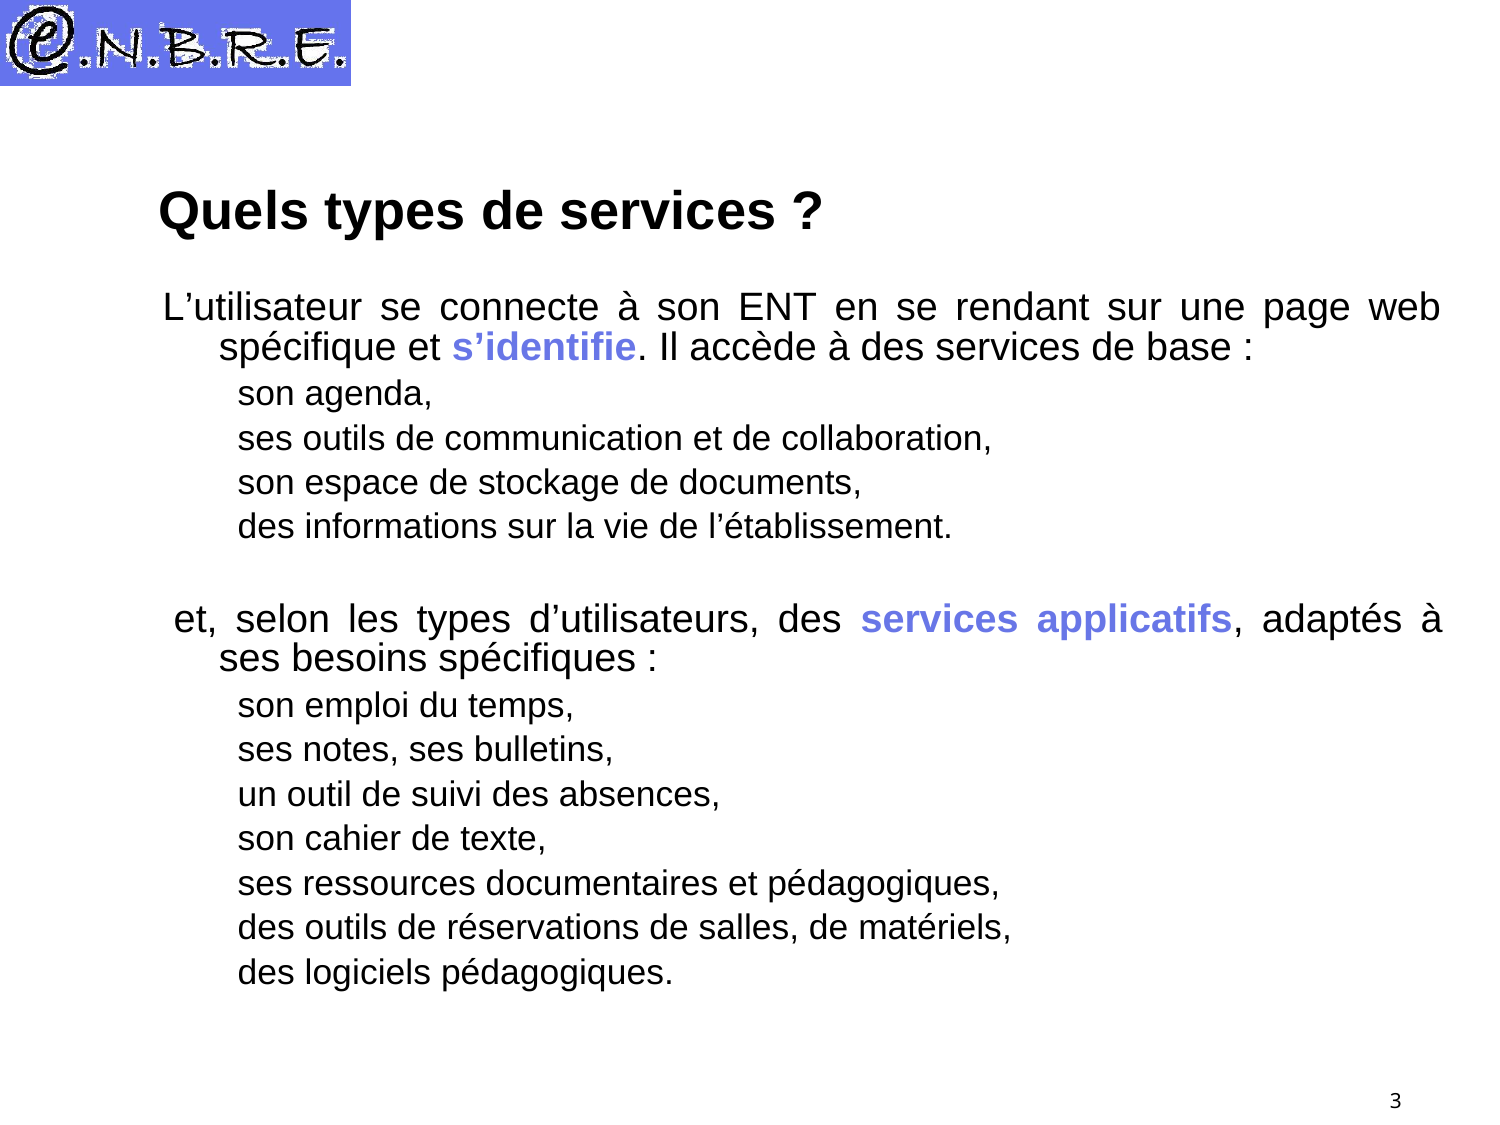

# Quels types de services ?
L’utilisateur se connecte à son ENT en se rendant sur une page web spécifique et s’identifie. Il accède à des services de base :
son agenda,
ses outils de communication et de collaboration,
son espace de stockage de documents,
des informations sur la vie de l’établissement.
 et, selon les types d’utilisateurs, des services applicatifs, adaptés à ses besoins spécifiques :
son emploi du temps,
ses notes, ses bulletins,
un outil de suivi des absences,
son cahier de texte,
ses ressources documentaires et pédagogiques,
des outils de réservations de salles, de matériels,
des logiciels pédagogiques.